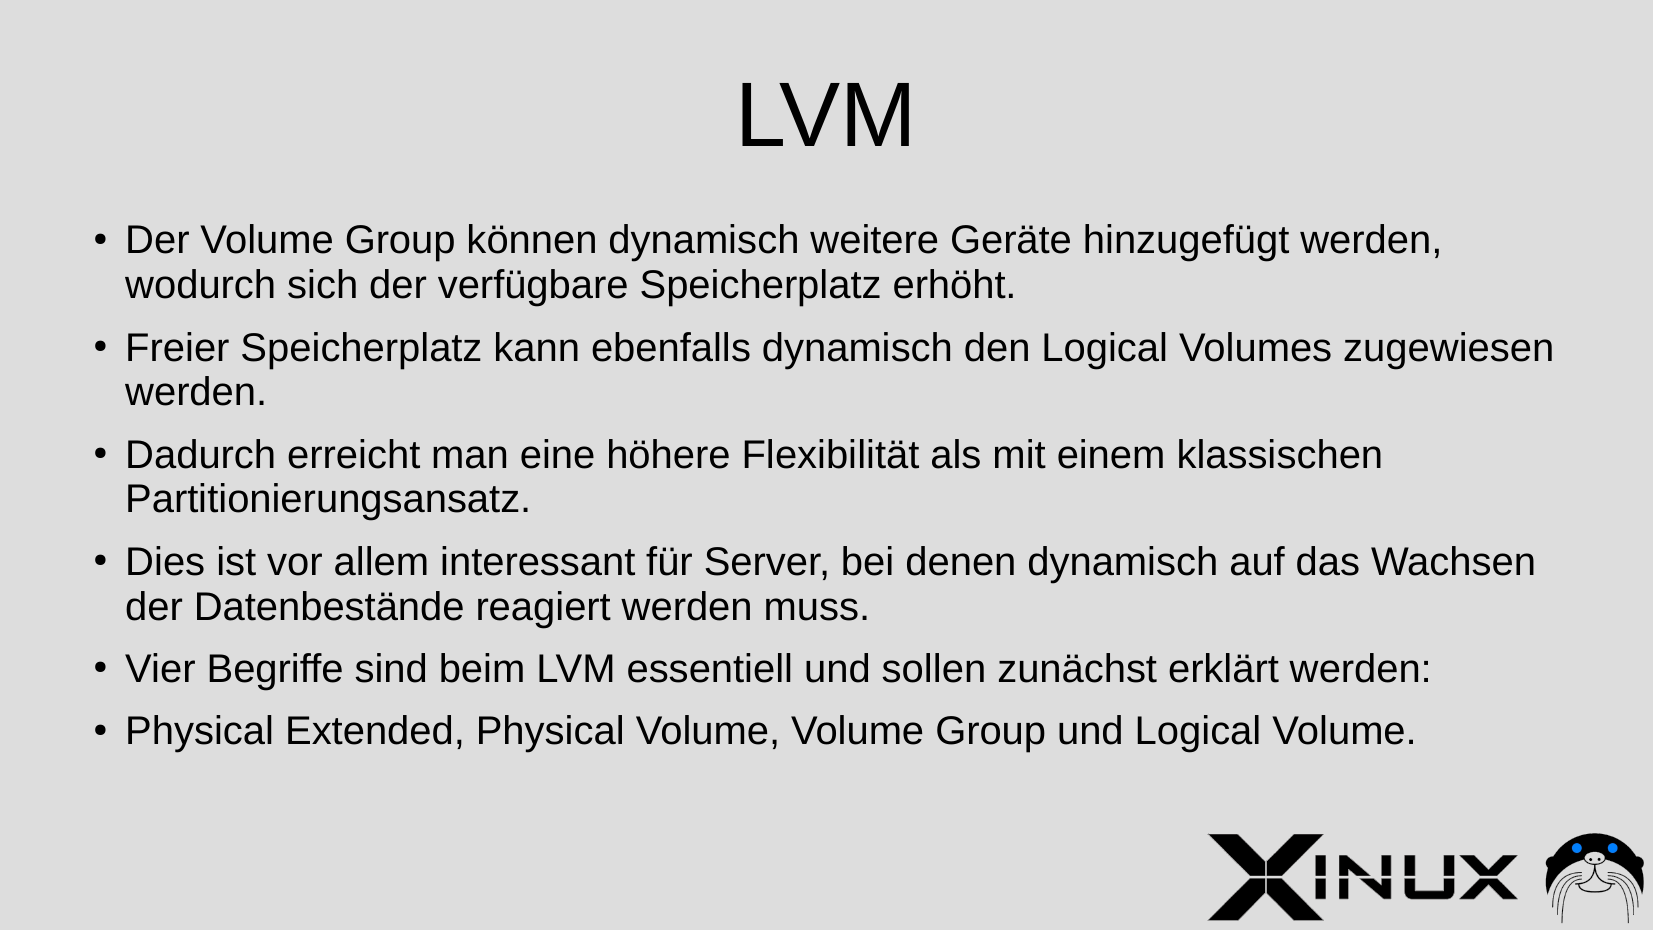

# LVM
Der Volume Group können dynamisch weitere Geräte hinzugefügt werden, wodurch sich der verfügbare Speicherplatz erhöht.
Freier Speicherplatz kann ebenfalls dynamisch den Logical Volumes zugewiesen werden.
Dadurch erreicht man eine höhere Flexibilität als mit einem klassischen Partitionierungsansatz.
Dies ist vor allem interessant für Server, bei denen dynamisch auf das Wachsen der Datenbestände reagiert werden muss.
Vier Begriffe sind beim LVM essentiell und sollen zunächst erklärt werden:
Physical Extended, Physical Volume, Volume Group und Logical Volume.